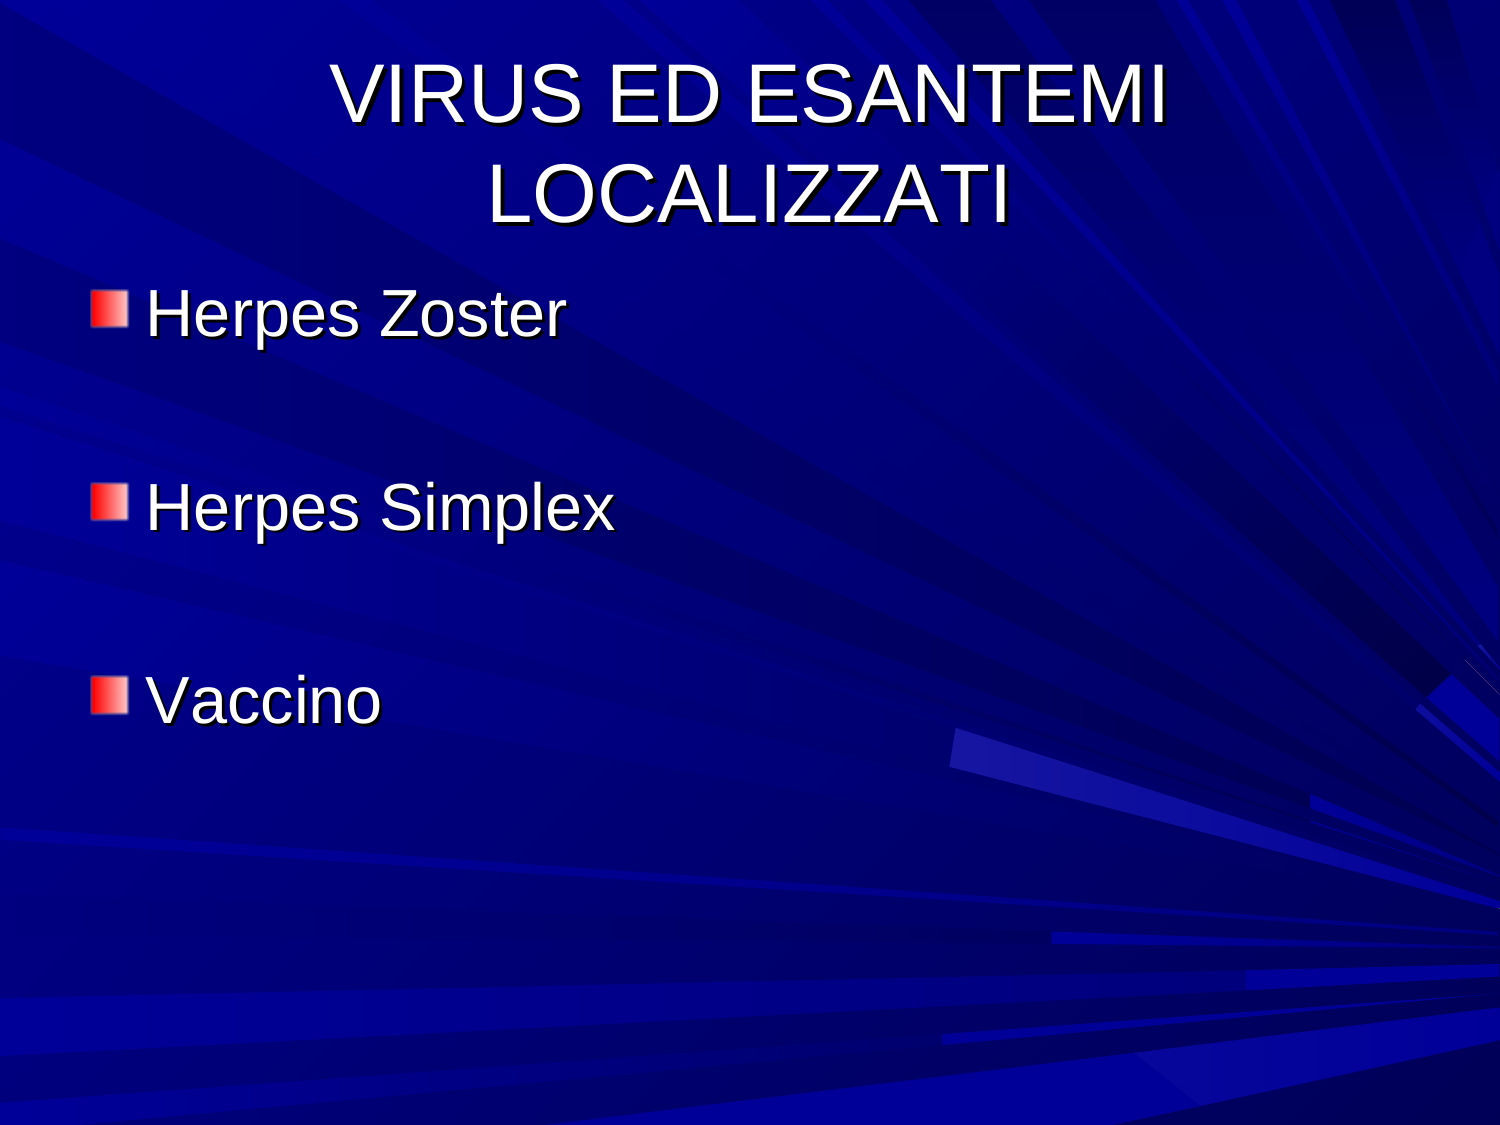

# VIRUS ED ESANTEMI LOCALIZZATI
Herpes Zoster
Herpes Simplex
Vaccino